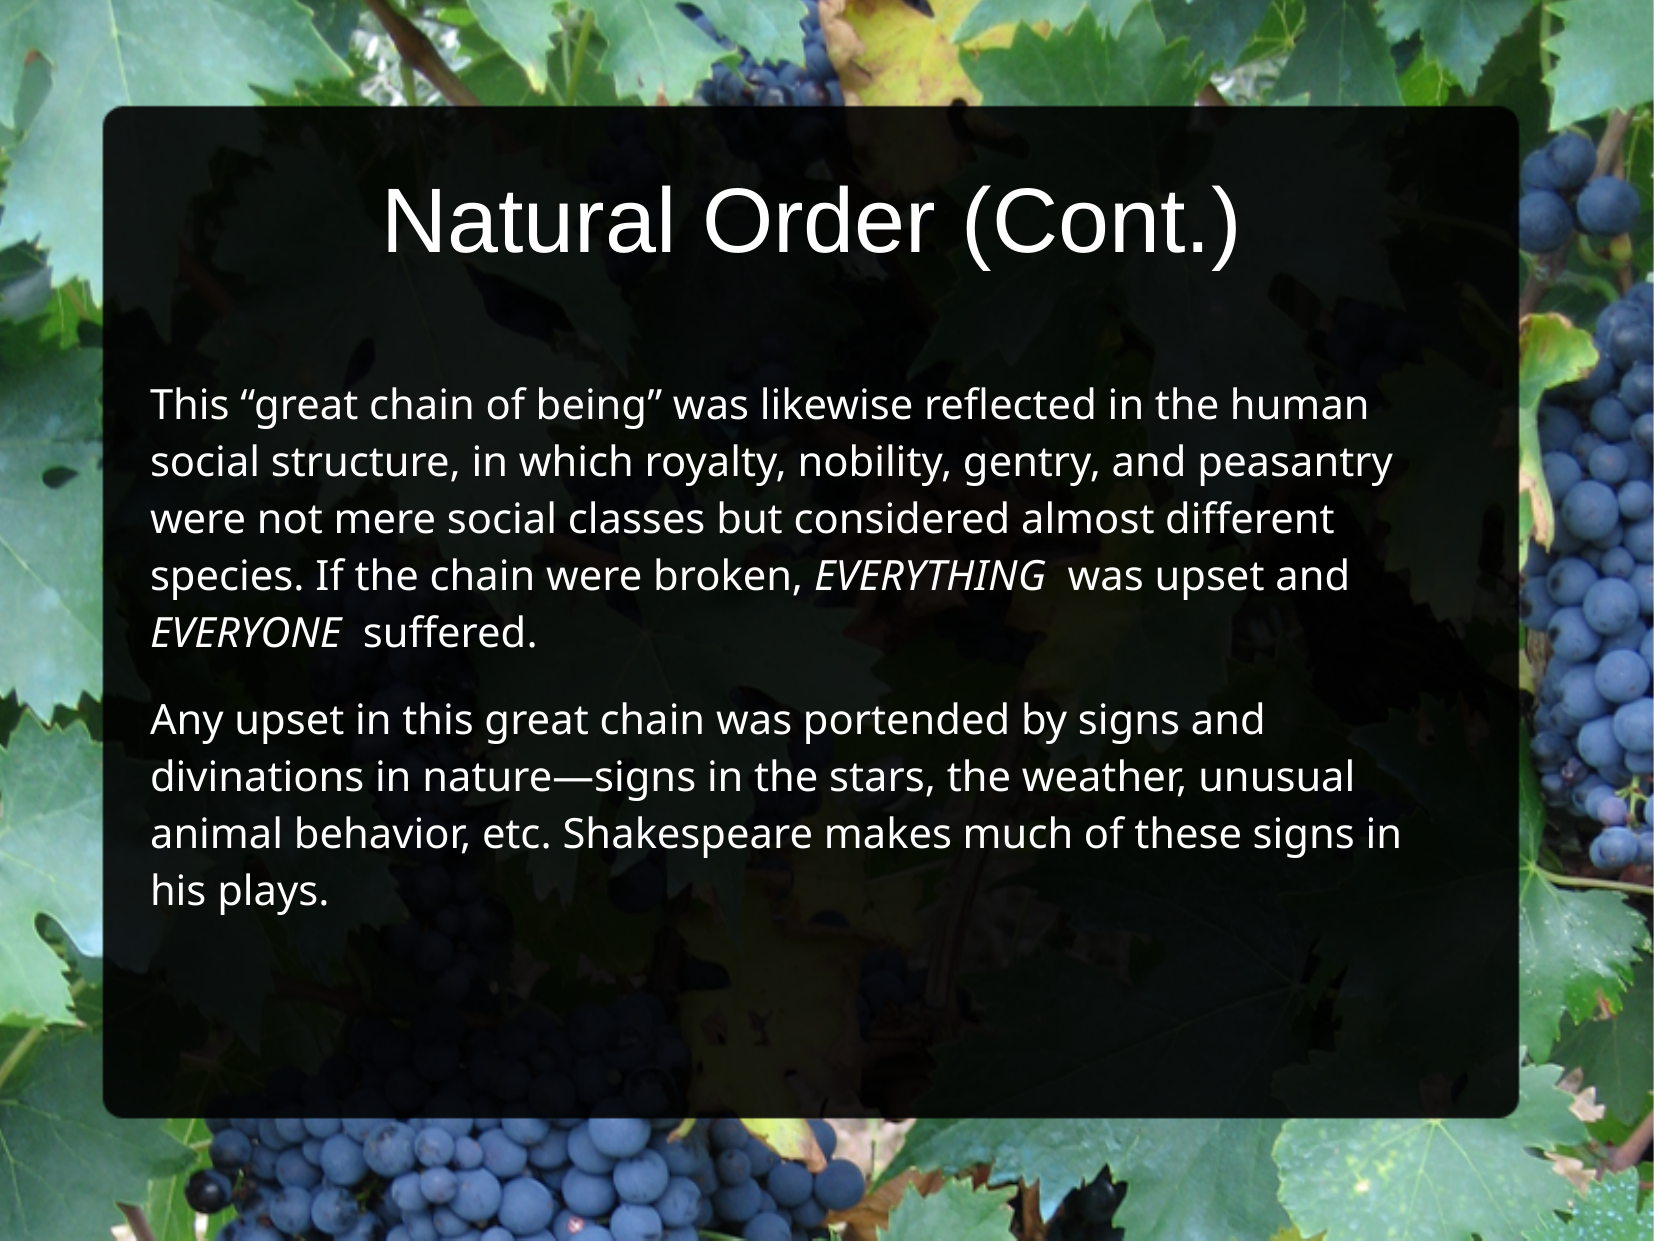

# Natural Order (Cont.)
This “great chain of being” was likewise reflected in the human social structure, in which royalty, nobility, gentry, and peasantry were not mere social classes but considered almost different species. If the chain were broken, EVERYTHING was upset and EVERYONE suffered.
Any upset in this great chain was portended by signs and divinations in nature—signs in the stars, the weather, unusual animal behavior, etc. Shakespeare makes much of these signs in his plays.